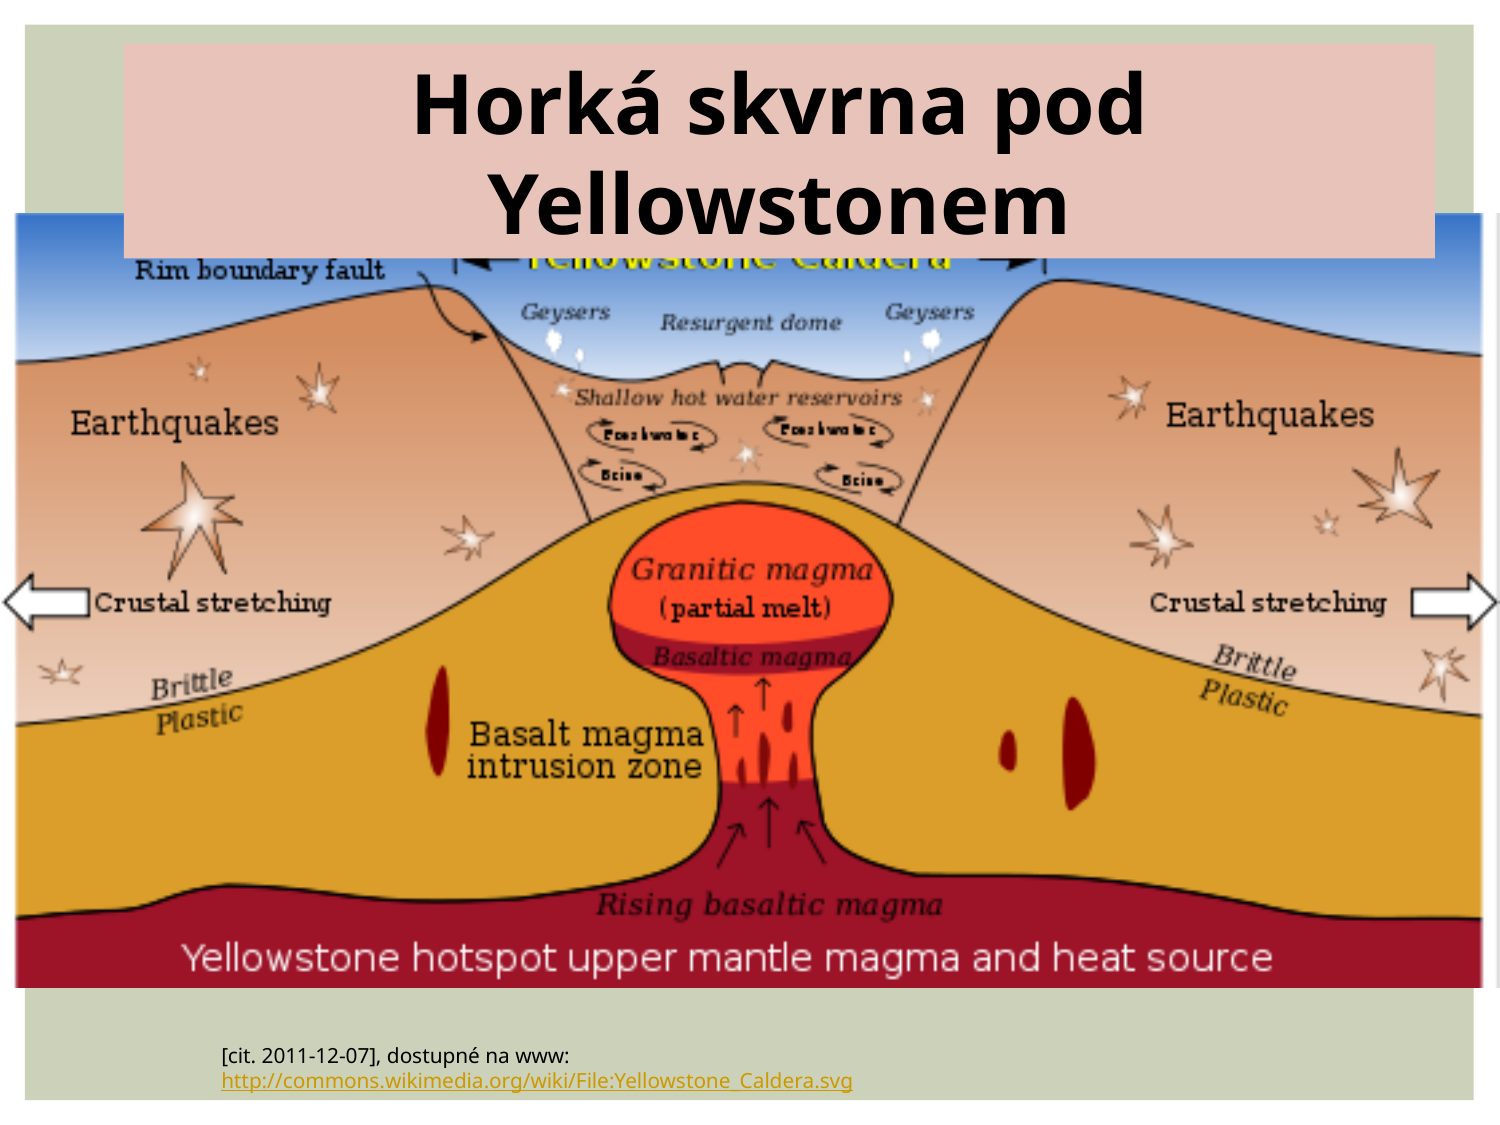

Horká skvrna pod Yellowstonem
[cit. 2011-12-07], dostupné na www:
http://commons.wikimedia.org/wiki/File:Yellowstone_Caldera.svg